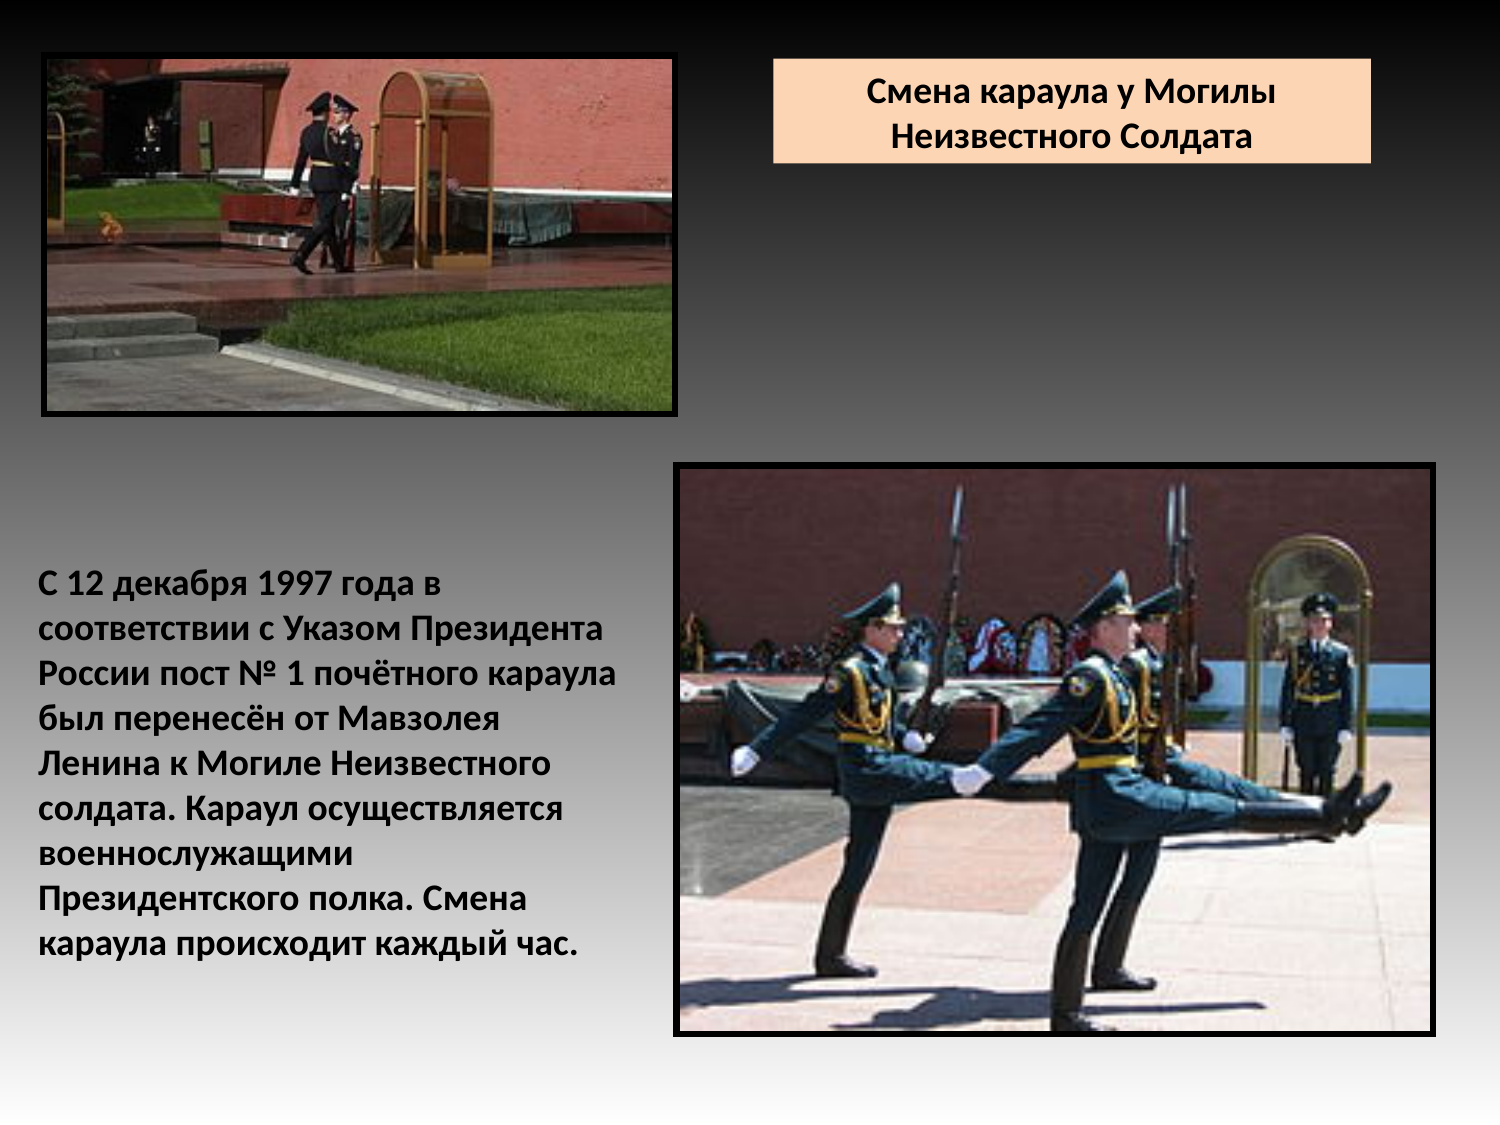

Смена караула у Могилы Неизвестного Солдата
С 12 декабря 1997 года в соответствии с Указом Президента России пост № 1 почётного караула был перенесён от Мавзолея Ленина к Могиле Неизвестного солдата. Караул осуществляется военнослужащими Президентского полка. Смена караула происходит каждый час.